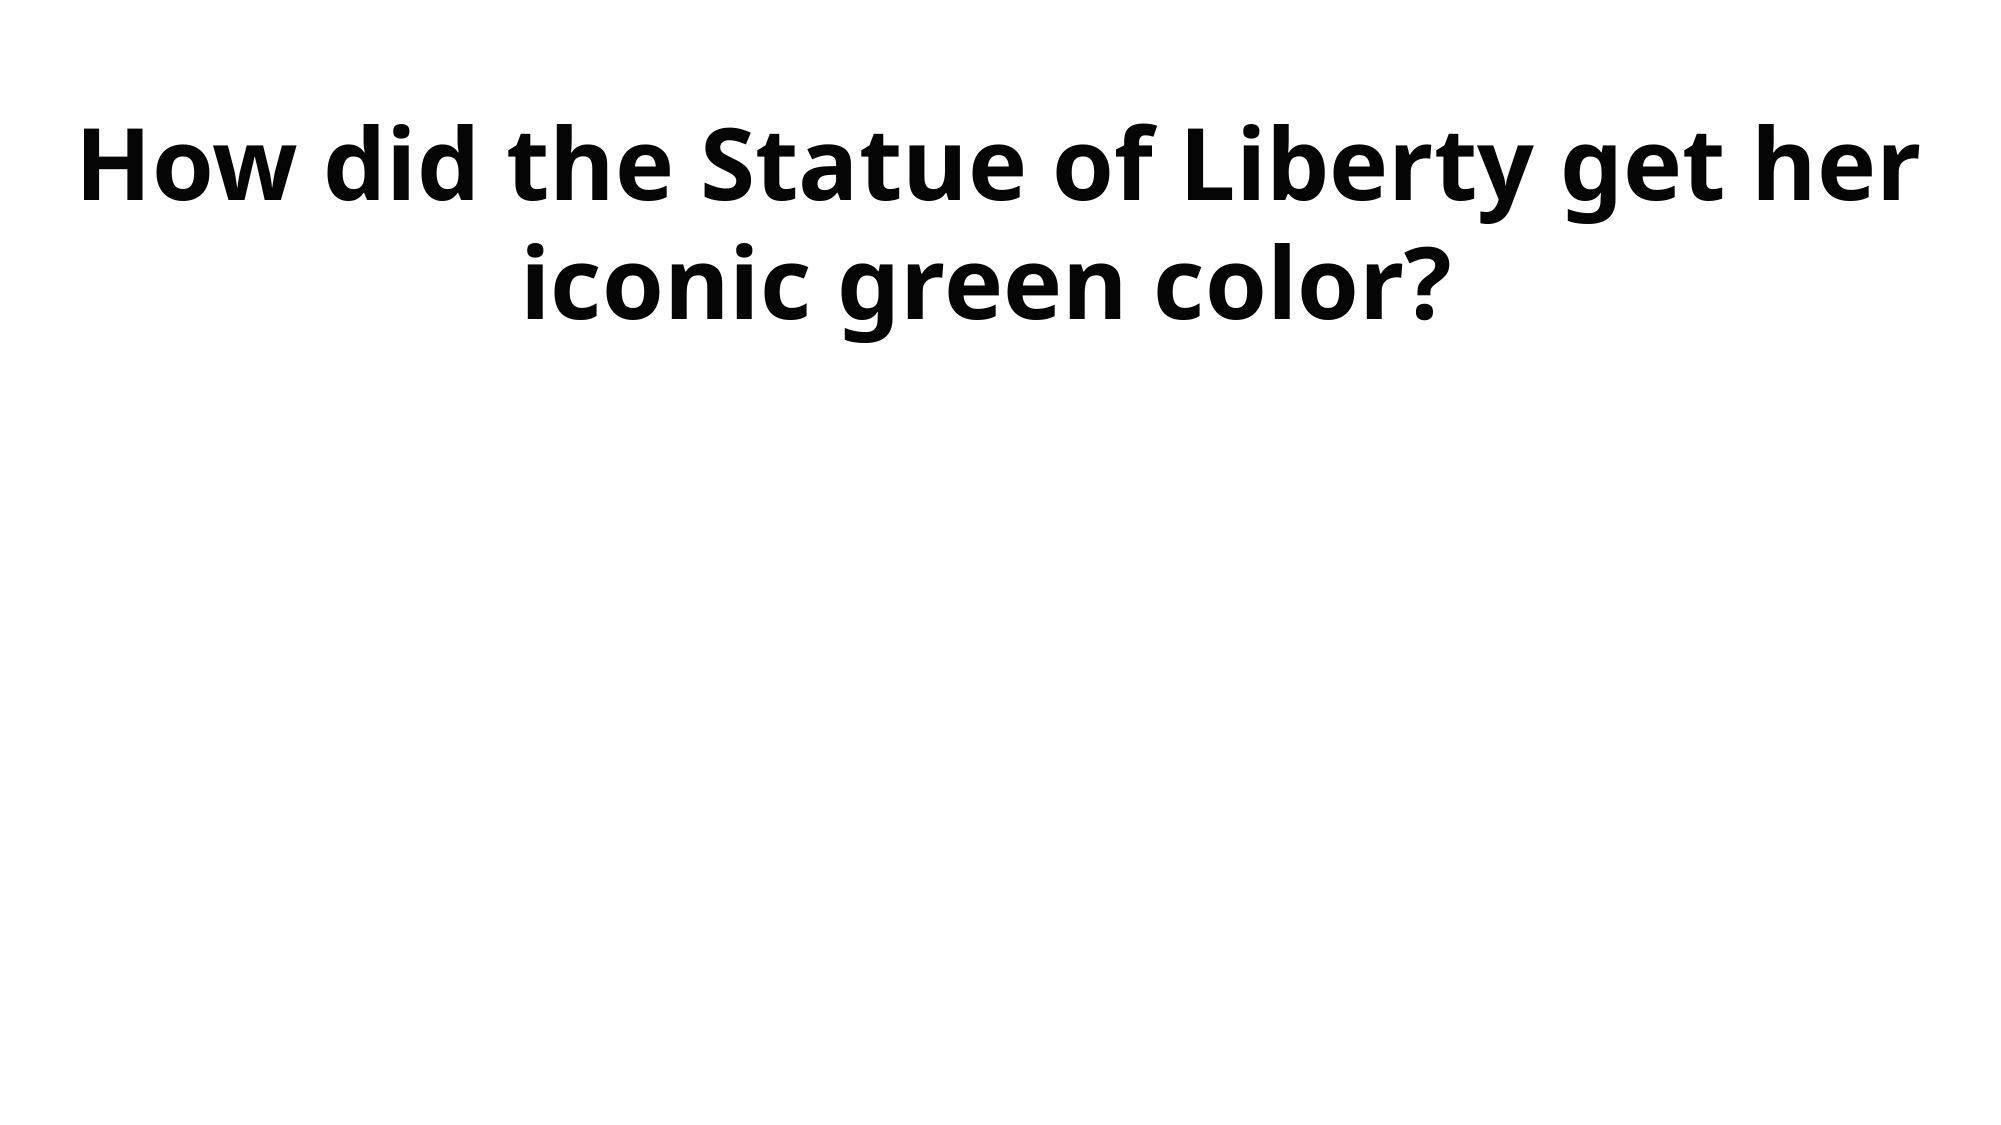

How did the Statue of Liberty get her iconic green color?